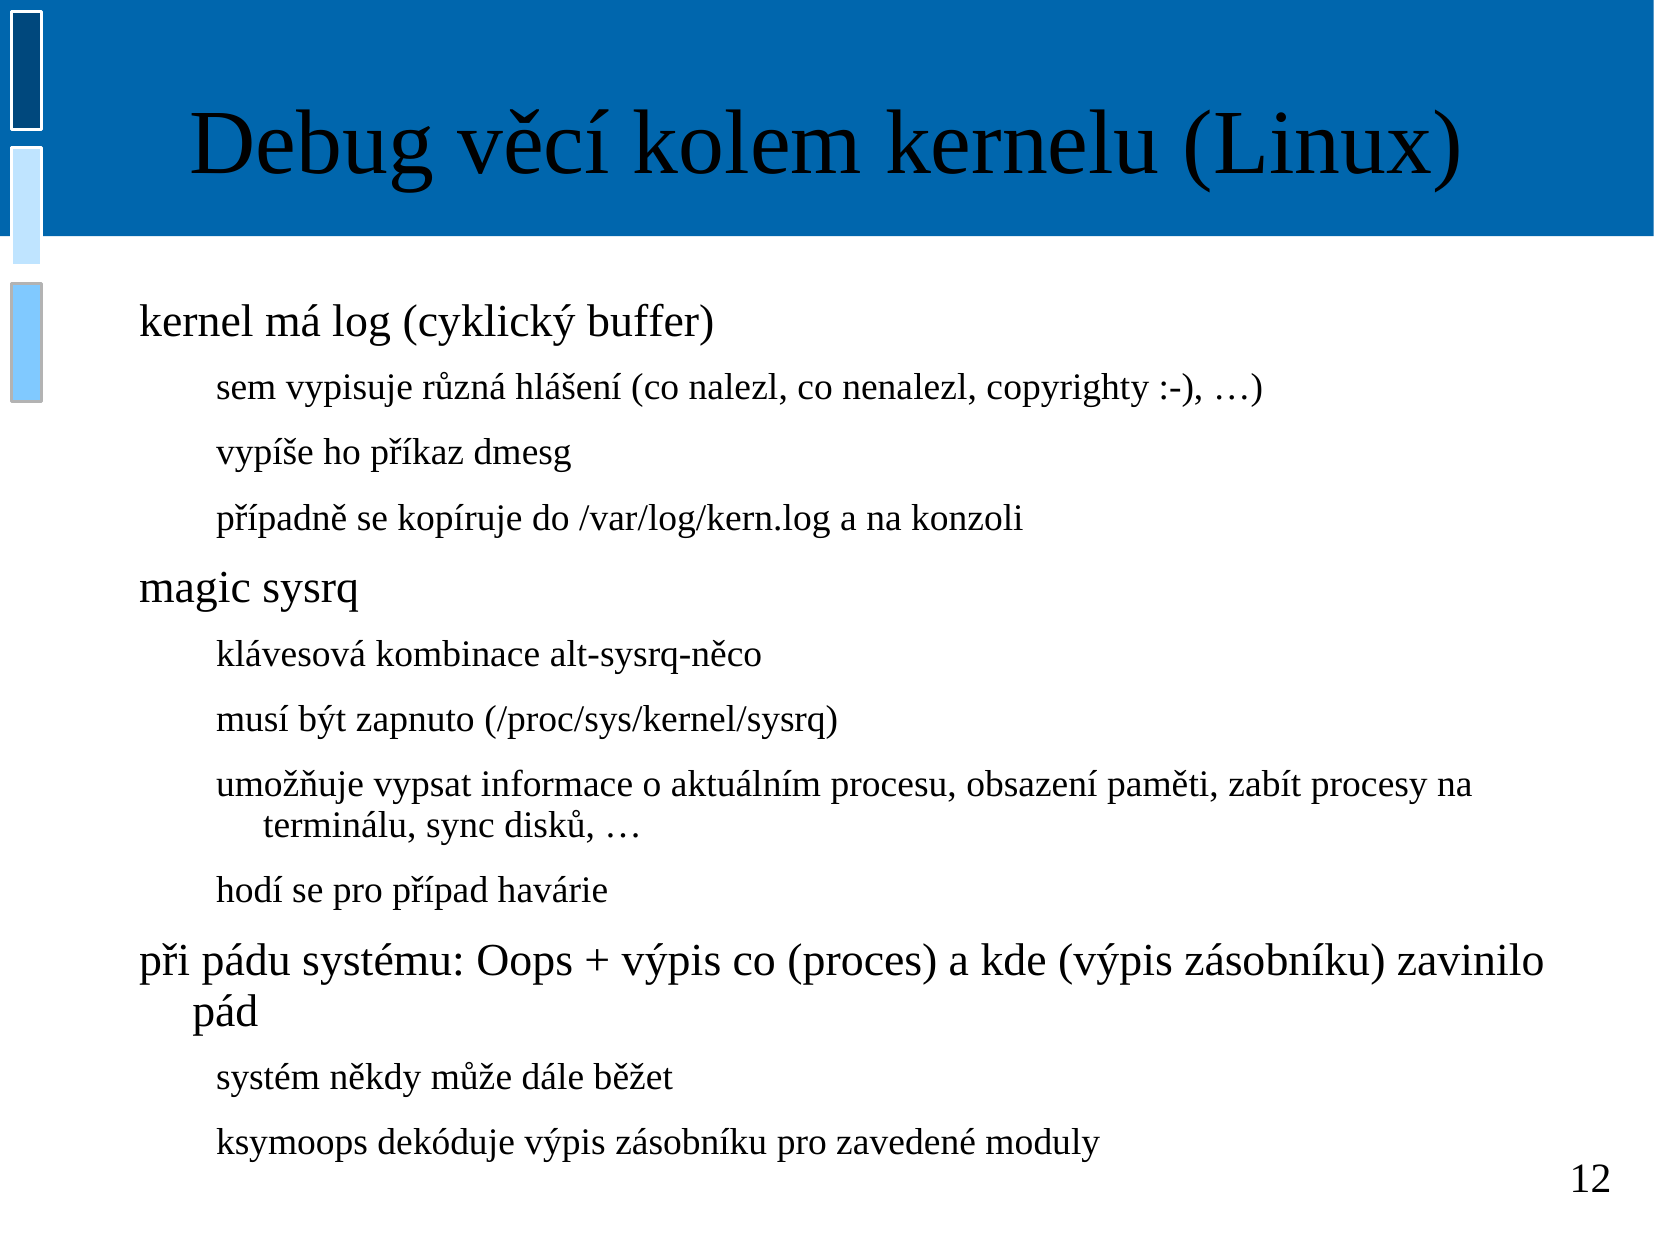

# Debug věcí kolem kernelu (Linux)
kernel má log (cyklický buffer)
sem vypisuje různá hlášení (co nalezl, co nenalezl, copyrighty :-), …)
vypíše ho příkaz dmesg
případně se kopíruje do /var/log/kern.log a na konzoli
magic sysrq
klávesová kombinace alt-sysrq-něco
musí být zapnuto (/proc/sys/kernel/sysrq)
umožňuje vypsat informace o aktuálním procesu, obsazení paměti, zabít procesy na terminálu, sync disků, …
hodí se pro případ havárie
při pádu systému: Oops + výpis co (proces) a kde (výpis zásobníku) zavinilo pád
systém někdy může dále běžet
ksymoops dekóduje výpis zásobníku pro zavedené moduly